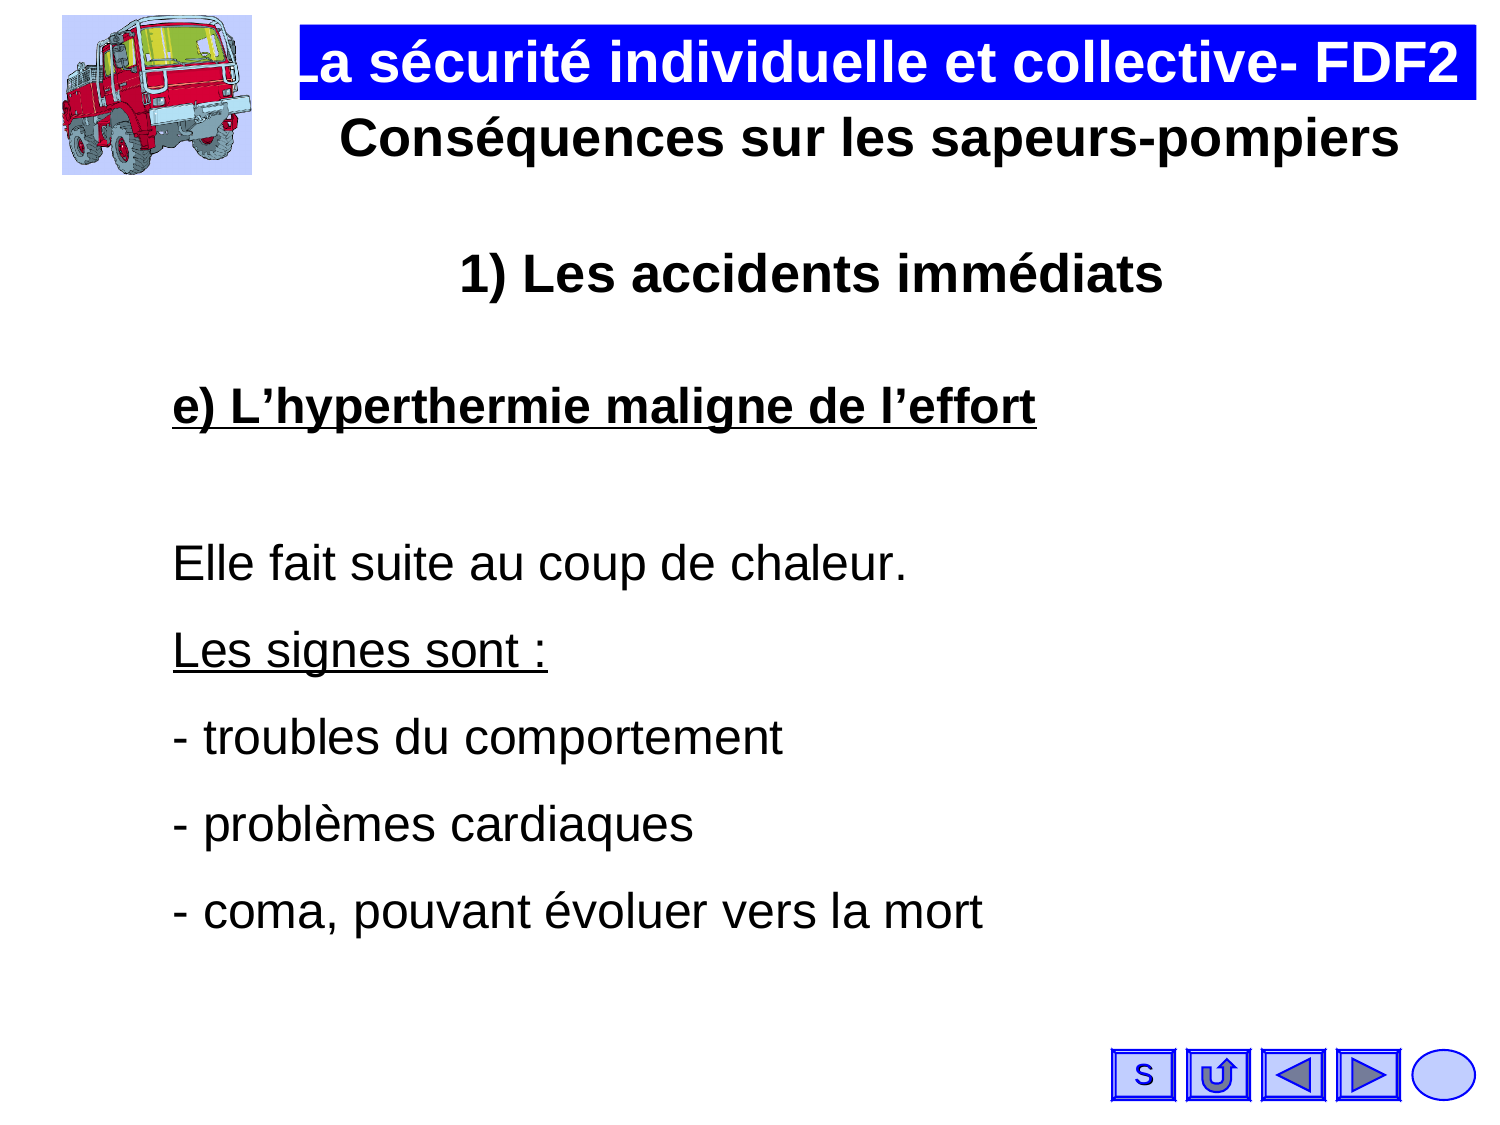

FDF2
La sécurité individuelle et collective- FDF2
La surveillance active - FDF2
Conséquences sur les sapeurs-pompiers
1) Les accidents immédiats
e) L’hyperthermie maligne de l’effort
Elle fait suite au coup de chaleur.
Les signes sont :
- troubles du comportement
- problèmes cardiaques
- coma, pouvant évoluer vers la mort